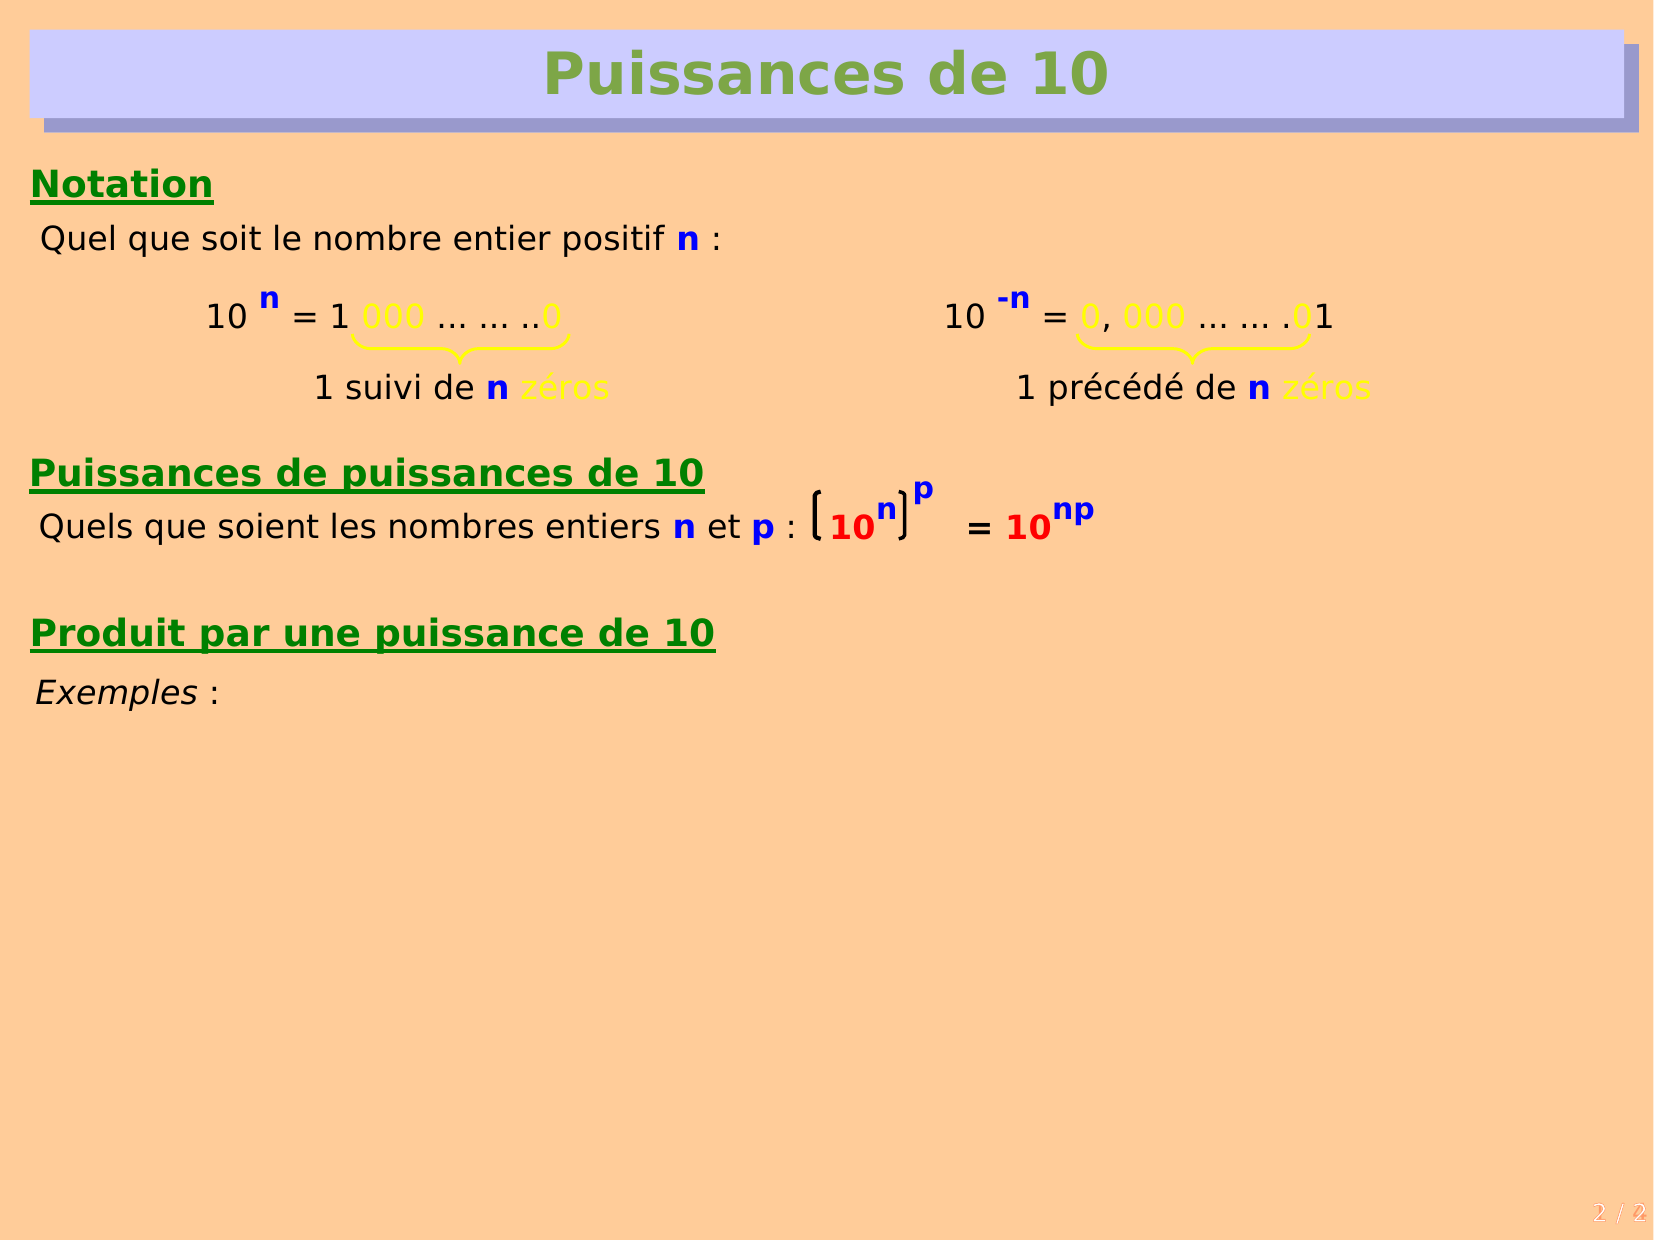

# Puissances de 10
Notation
Quel que soit le nombre entier positif n :
10 n = 1 000 ... ... ..0
1 suivi de n zéros
10 -n = 0, 000 ... ... .01
1 précédé de n zéros
Puissances de puissances de 10
p
 10n = 10np
Quels que soient les nombres entiers n et p :
Produit par une puissance de 10
Exemples :
1 / 4
2 / 2